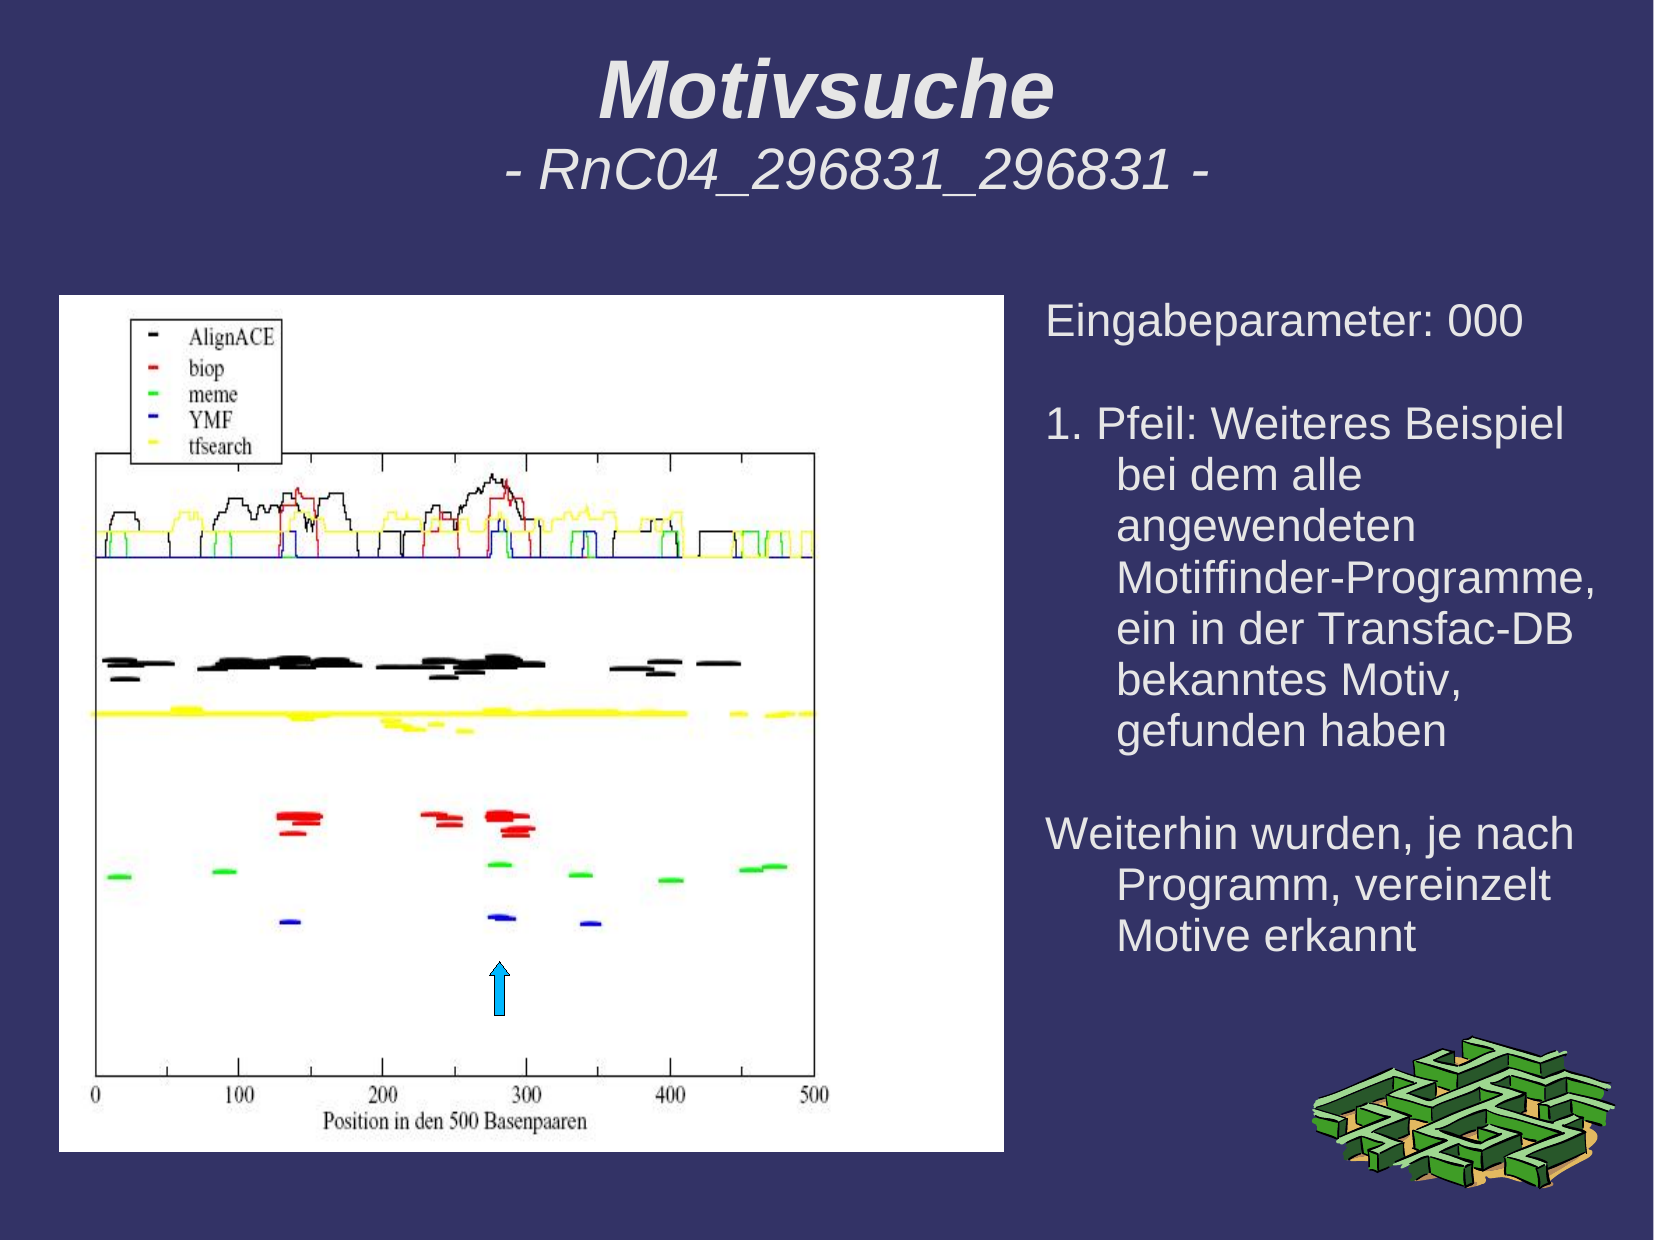

# Motivsuche - RnC04_296831_296831 -
Eingabeparameter: 000
1. Pfeil: Weiteres Beispiel bei dem alle angewendeten Motiffinder-Programme, ein in der Transfac-DB bekanntes Motiv, gefunden haben
Weiterhin wurden, je nach Programm, vereinzelt Motive erkannt